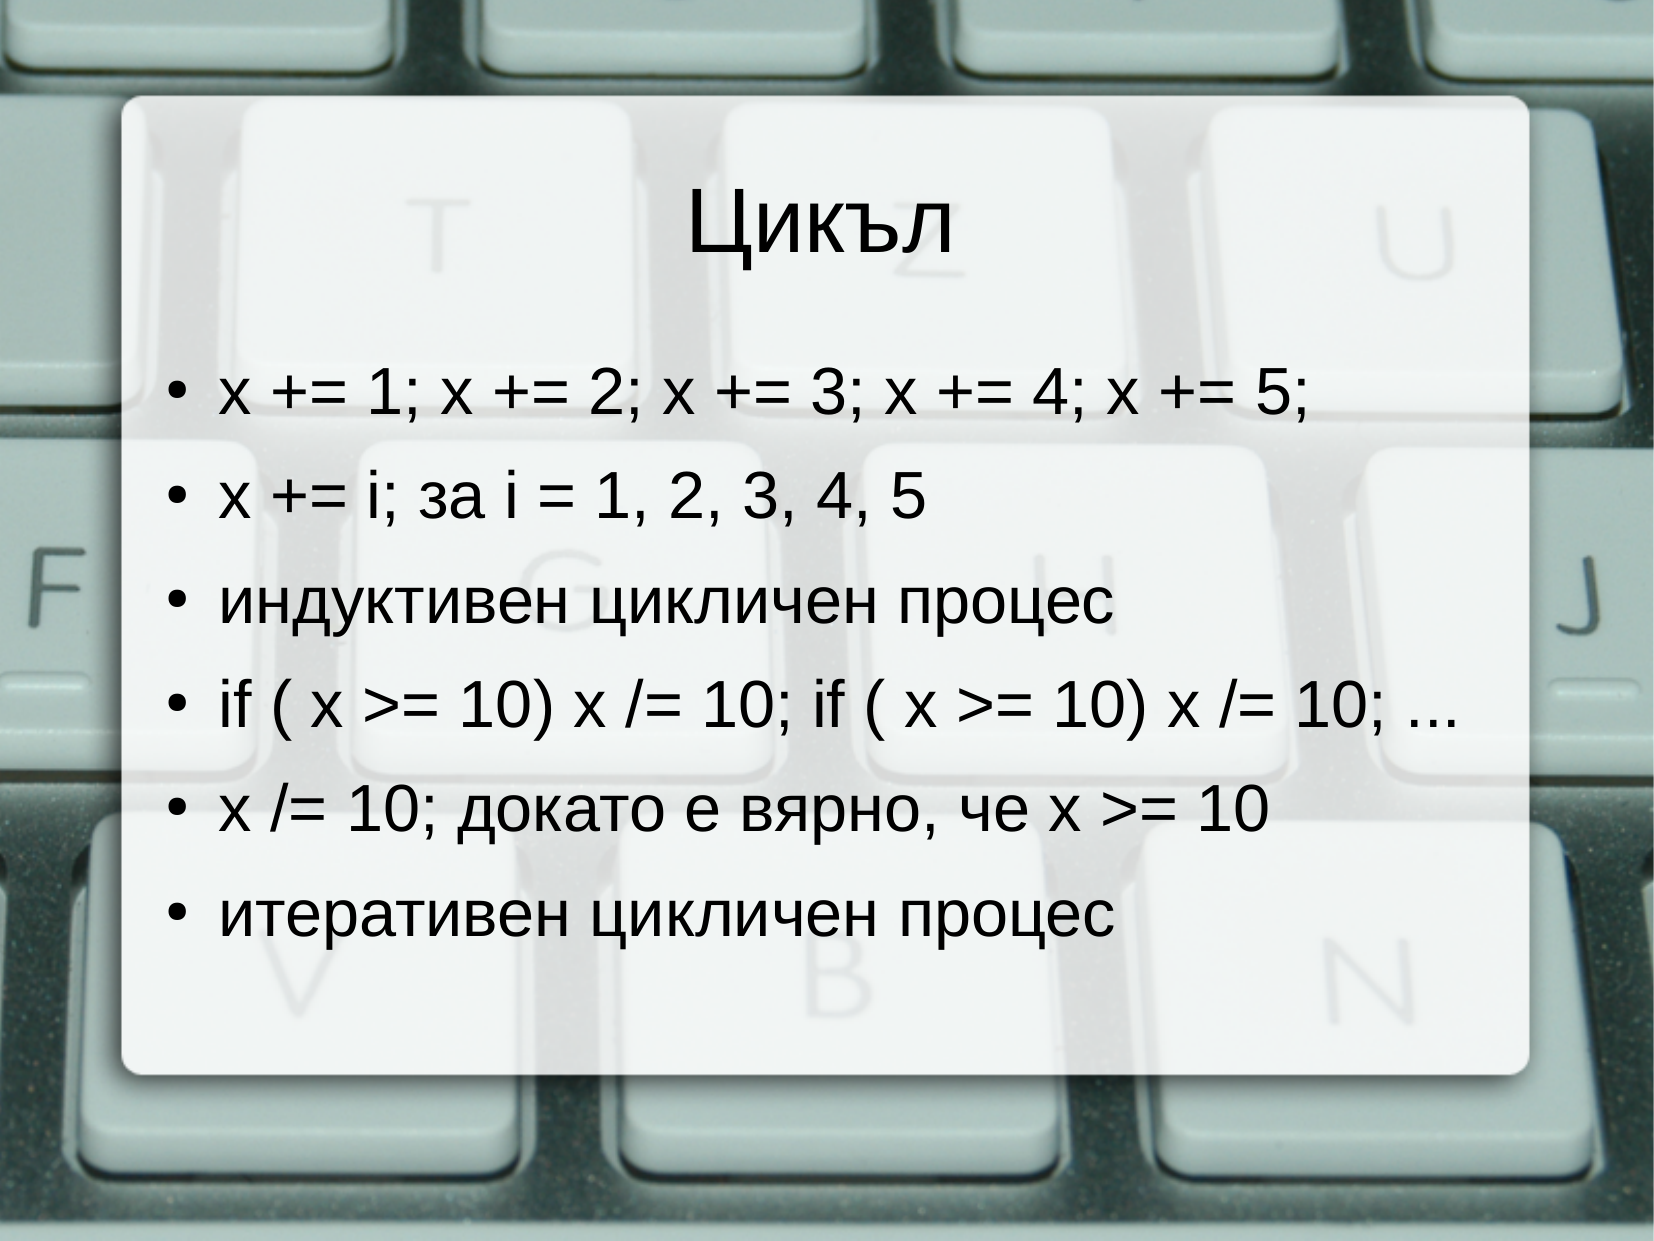

# Цикъл
x += 1; x += 2; x += 3; x += 4; x += 5;
x += i; за i = 1, 2, 3, 4, 5
индуктивен цикличен процес
if ( x >= 10) x /= 10; if ( x >= 10) x /= 10; ...
x /= 10; докато е вярно, че x >= 10
итеративен цикличен процес